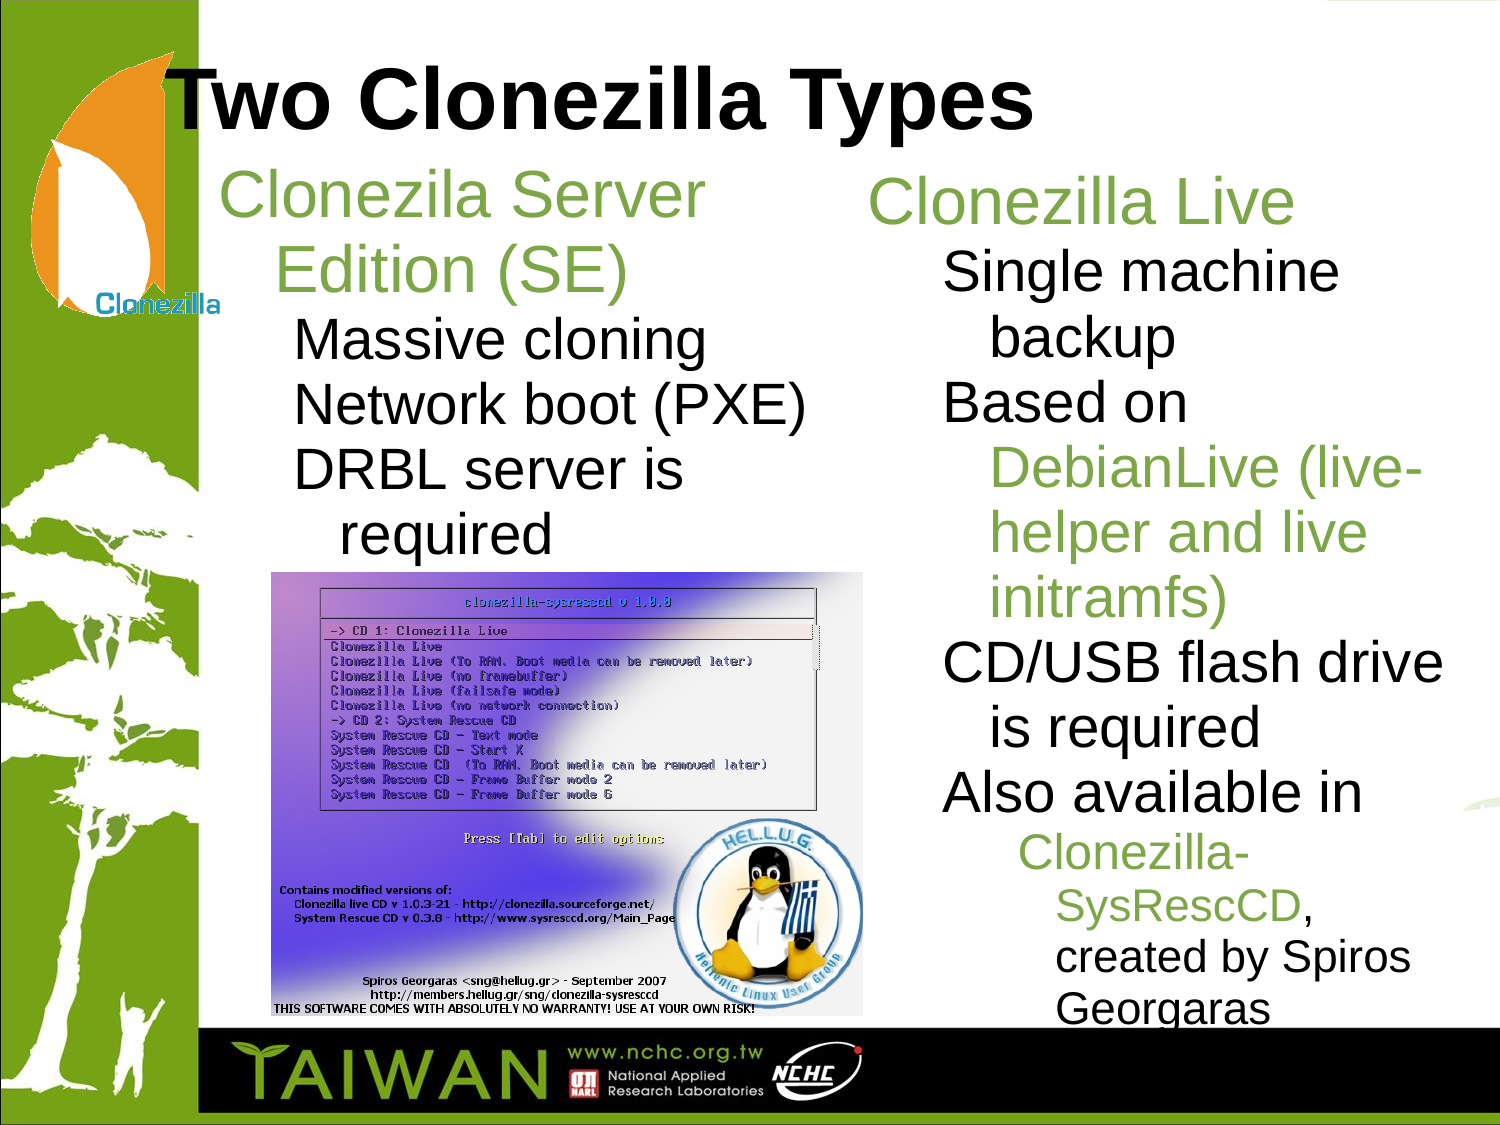

# Two Clonezilla Types
Clonezila Server Edition (SE)
Massive cloning
Network boot (PXE)
DRBL server is required
Clonezilla Live
Single machine backup
Based on DebianLive (live- helper and live initramfs)
CD/USB flash drive is required
Also available in
Clonezilla- SysRescCD, created by Spiros Georgaras